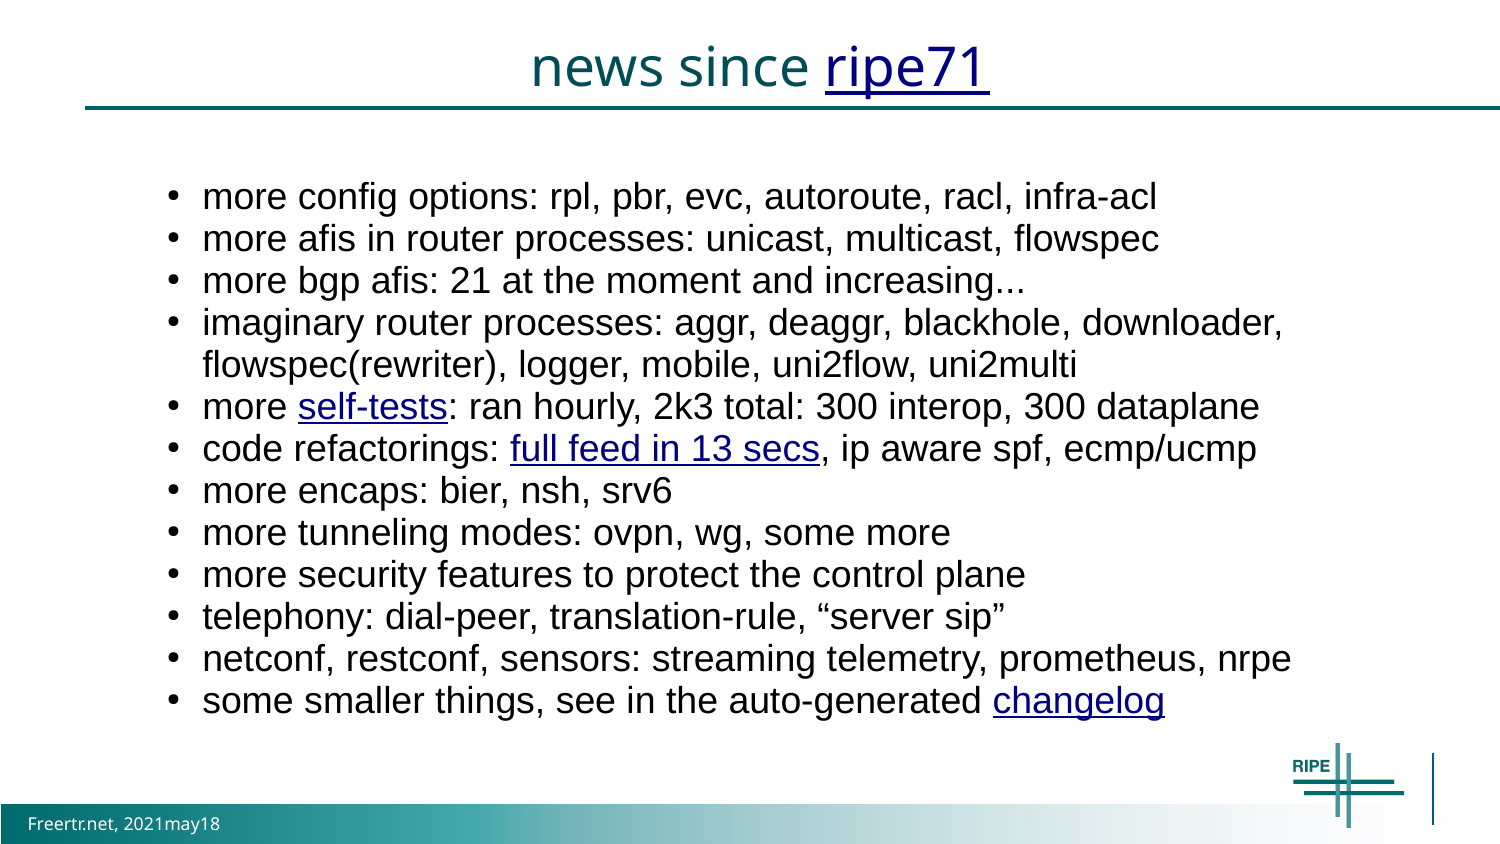

# news since ripe71
more config options: rpl, pbr, evc, autoroute, racl, infra-acl
more afis in router processes: unicast, multicast, flowspec
more bgp afis: 21 at the moment and increasing...
imaginary router processes: aggr, deaggr, blackhole, downloader, flowspec(rewriter), logger, mobile, uni2flow, uni2multi
more self-tests: ran hourly, 2k3 total: 300 interop, 300 dataplane
code refactorings: full feed in 13 secs, ip aware spf, ecmp/ucmp
more encaps: bier, nsh, srv6
more tunneling modes: ovpn, wg, some more
more security features to protect the control plane
telephony: dial-peer, translation-rule, “server sip”
netconf, restconf, sensors: streaming telemetry, prometheus, nrpe
some smaller things, see in the auto-generated changelog